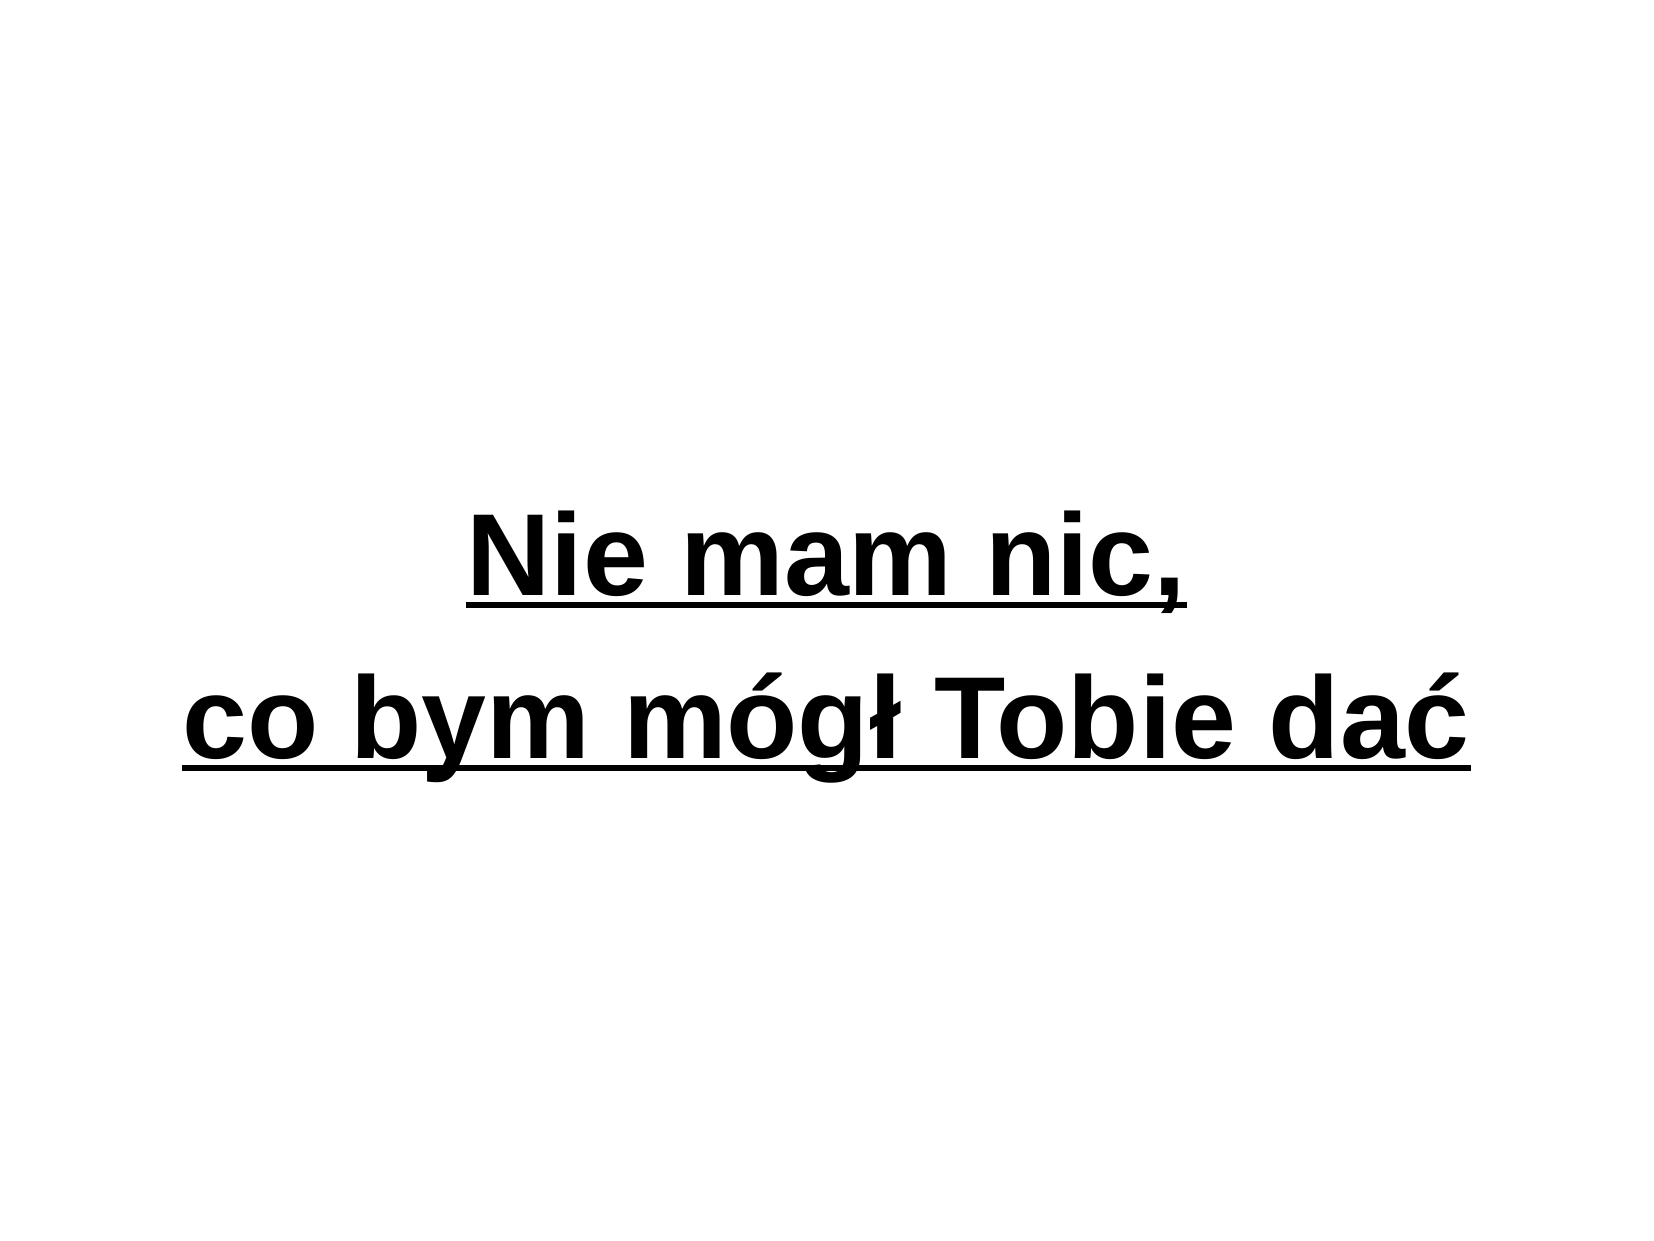

# Nie mam nic,
co bym mógł Tobie dać